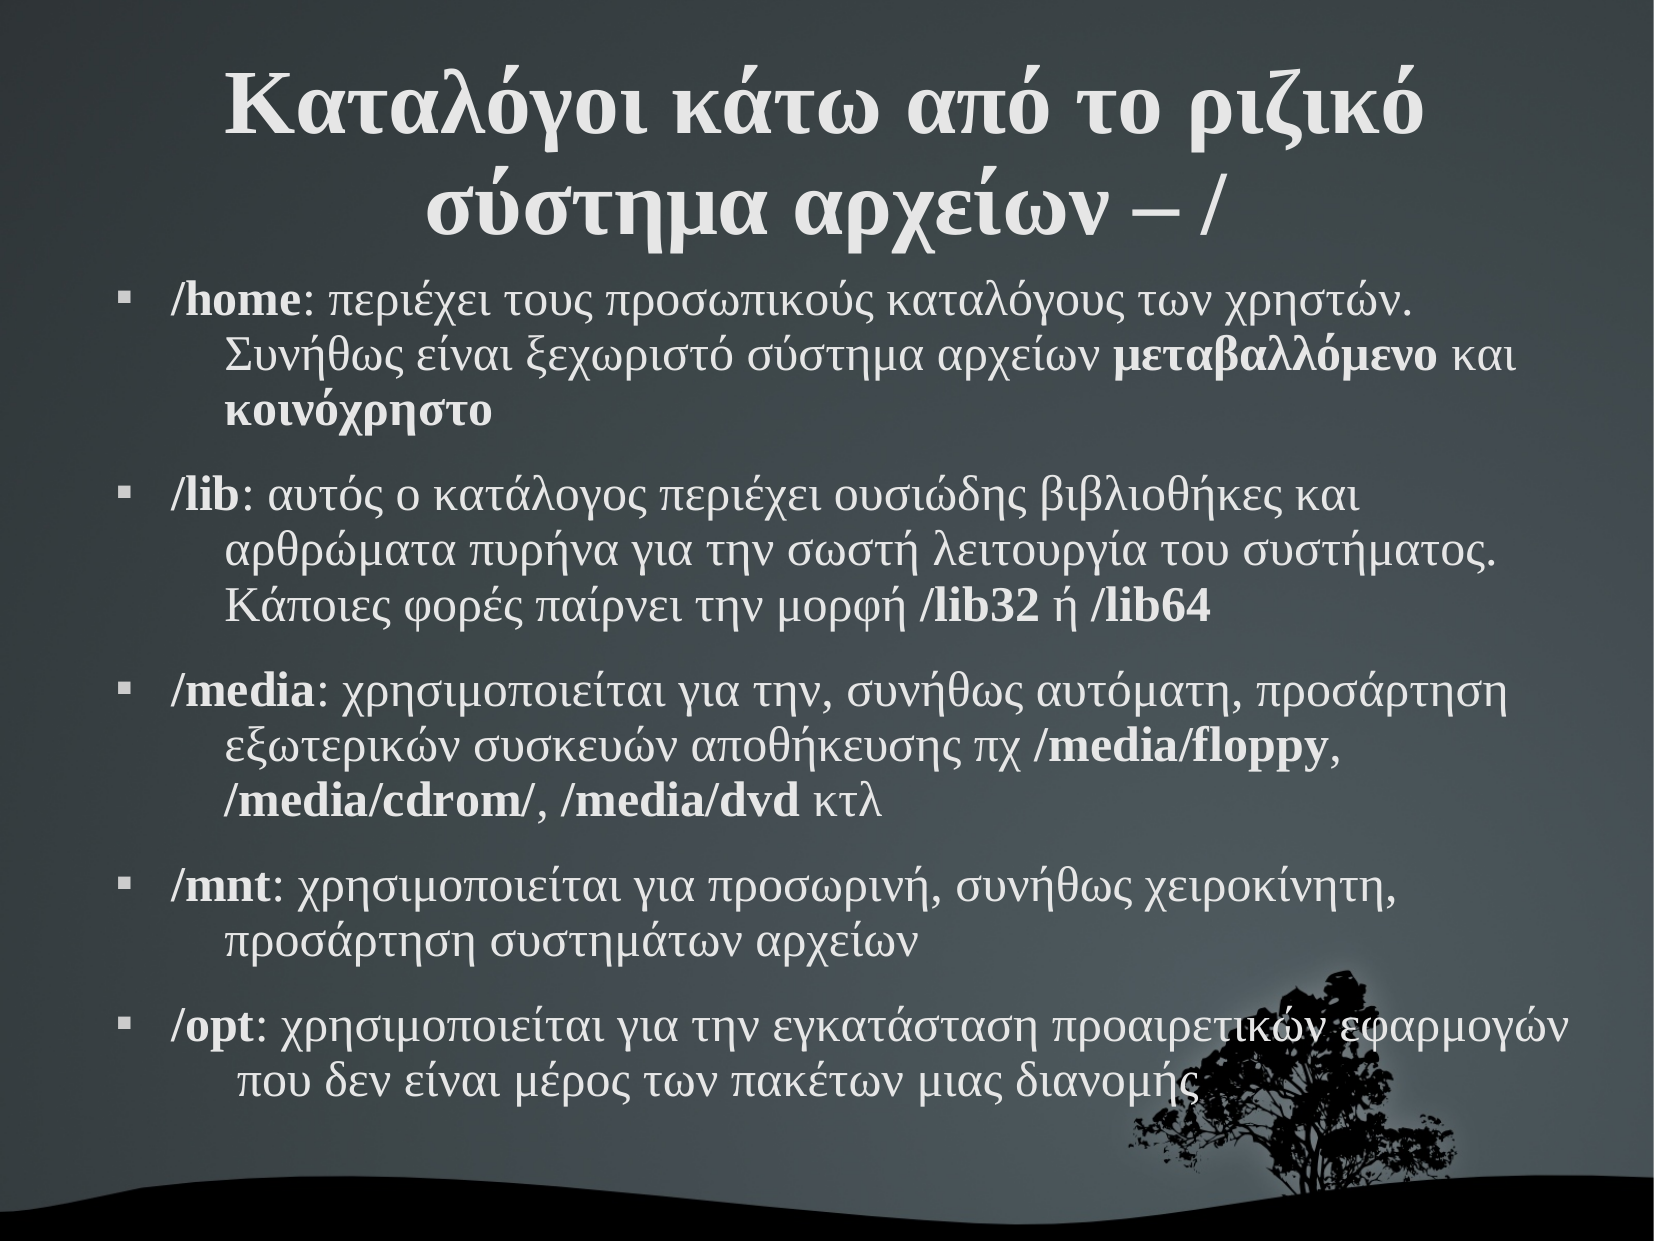

Καταλόγοι κάτω από το ριζικό σύστημα αρχείων – /
# /home: περιέχει τους προσωπικούς καταλόγους των χρηστών. Συνήθως είναι ξεχωριστό σύστημα αρχείων μεταβαλλόμενο και κοινόχρηστο
/lib: αυτός ο κατάλογος περιέχει ουσιώδης βιβλιοθήκες και αρθρώματα πυρήνα για την σωστή λειτουργία του συστήματος. Κάποιες φορές παίρνει την μορφή /lib32 ή /lib64
/media: χρησιμοποιείται για την, συνήθως αυτόματη, προσάρτηση εξωτερικών συσκευών αποθήκευσης πχ /media/floppy, /media/cdrom/, /media/dvd κτλ
/mnt: χρησιμοποιείται για προσωρινή, συνήθως χειροκίνητη, προσάρτηση συστημάτων αρχείων
/opt: χρησιμοποιείται για την εγκατάσταση προαιρετικών εφαρμογών που δεν είναι μέρος των πακέτων μιας διανομής